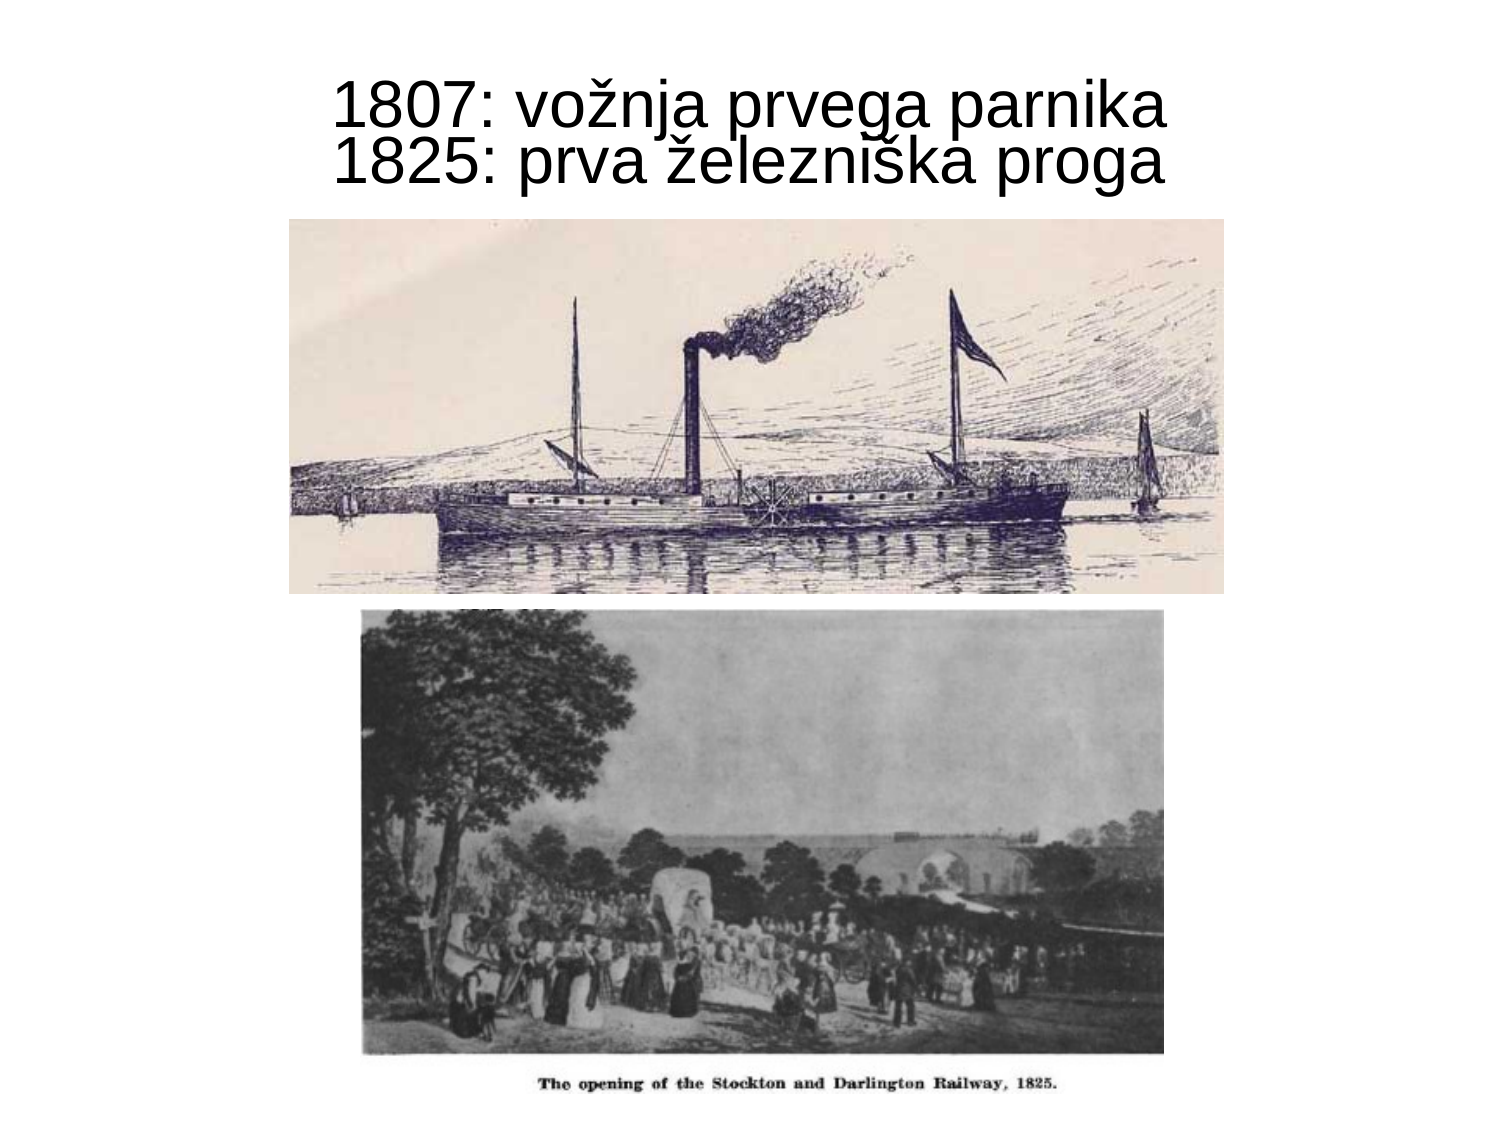

# 1807: vožnja prvega parnika 1825: prva železniška proga